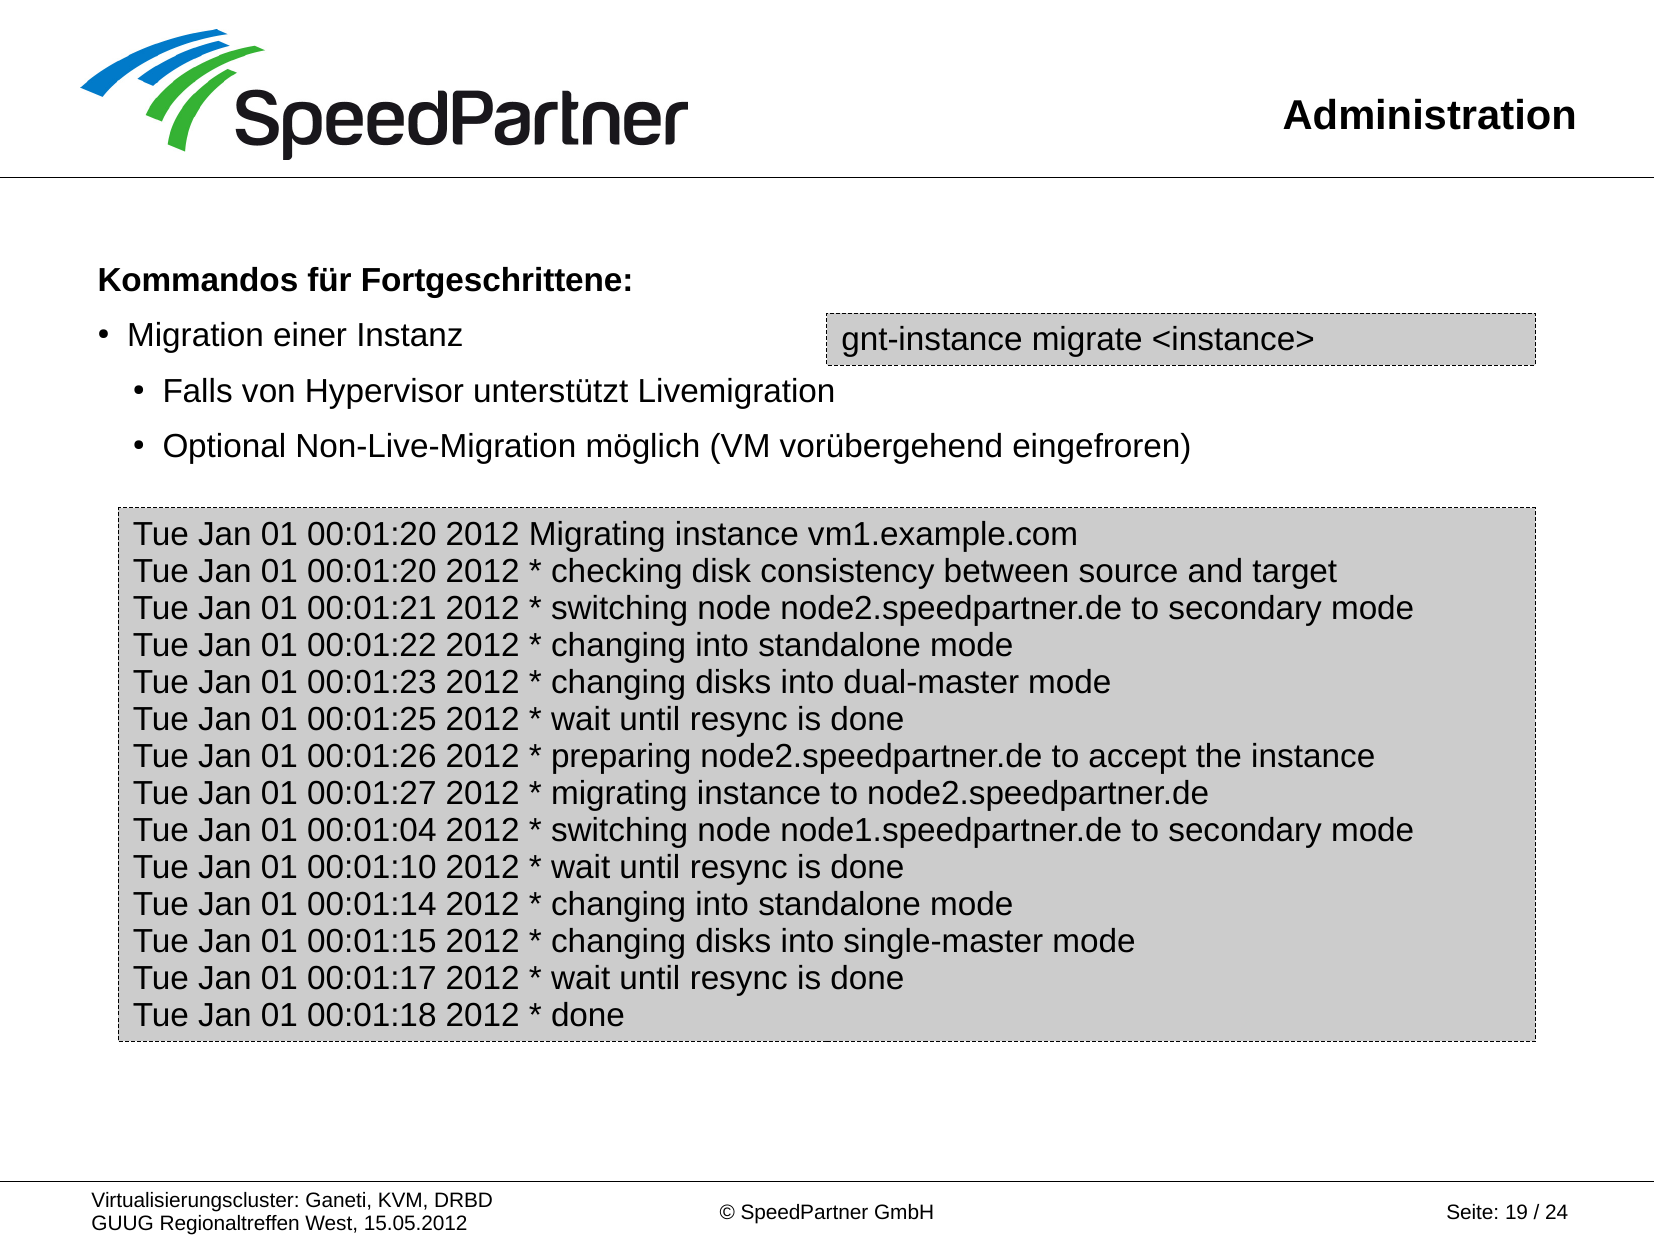

# Administration
Kommandos für Fortgeschrittene:
Migration einer Instanz
Falls von Hypervisor unterstützt Livemigration
Optional Non-Live-Migration möglich (VM vorübergehend eingefroren)
gnt-instance migrate <instance>
Tue Jan 01 00:01:20 2012 Migrating instance vm1.example.com
Tue Jan 01 00:01:20 2012 * checking disk consistency between source and target
Tue Jan 01 00:01:21 2012 * switching node node2.speedpartner.de to secondary mode
Tue Jan 01 00:01:22 2012 * changing into standalone mode
Tue Jan 01 00:01:23 2012 * changing disks into dual-master mode
Tue Jan 01 00:01:25 2012 * wait until resync is done
Tue Jan 01 00:01:26 2012 * preparing node2.speedpartner.de to accept the instance
Tue Jan 01 00:01:27 2012 * migrating instance to node2.speedpartner.de
Tue Jan 01 00:01:04 2012 * switching node node1.speedpartner.de to secondary mode
Tue Jan 01 00:01:10 2012 * wait until resync is done
Tue Jan 01 00:01:14 2012 * changing into standalone mode
Tue Jan 01 00:01:15 2012 * changing disks into single-master mode
Tue Jan 01 00:01:17 2012 * wait until resync is done
Tue Jan 01 00:01:18 2012 * done